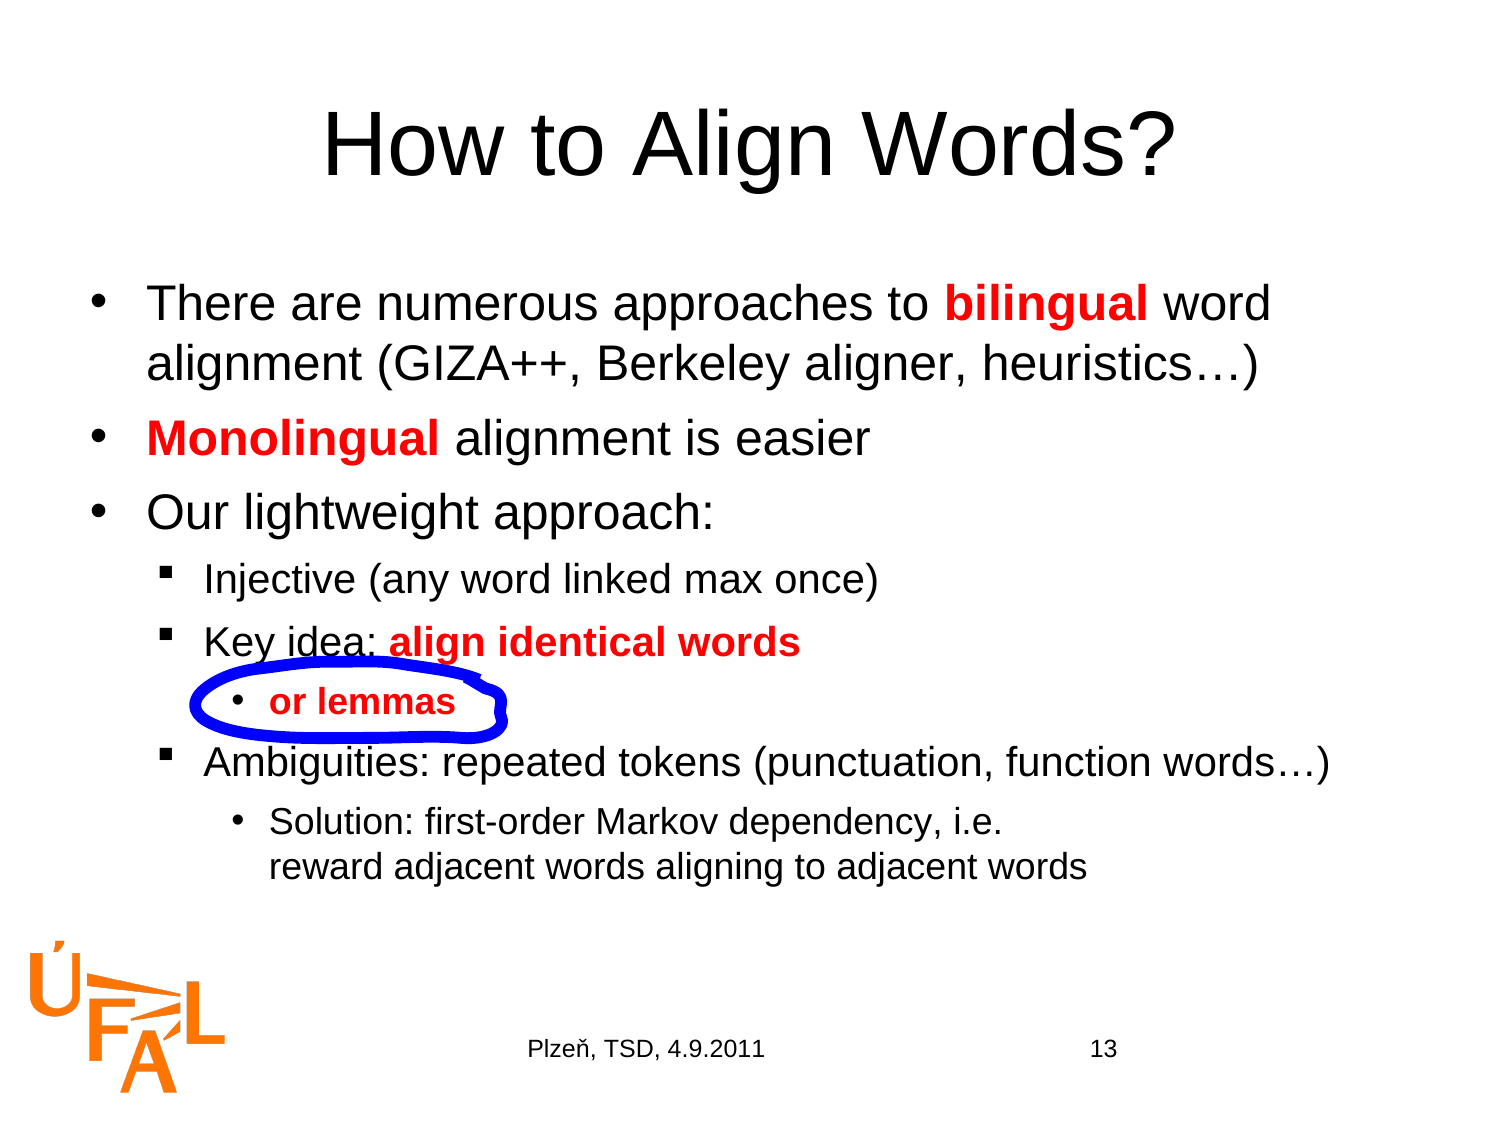

# How to Align Words?
There are numerous approaches to bilingual word alignment (GIZA++, Berkeley aligner, heuristics…)
Monolingual alignment is easier
Our lightweight approach:
Injective (any word linked max once)
Key idea: align identical words
or lemmas
Ambiguities: repeated tokens (punctuation, function words…)
Solution: first-order Markov dependency, i.e.
reward adjacent words aligning to adjacent words
Plzeň, TSD, 4.9.2011
13